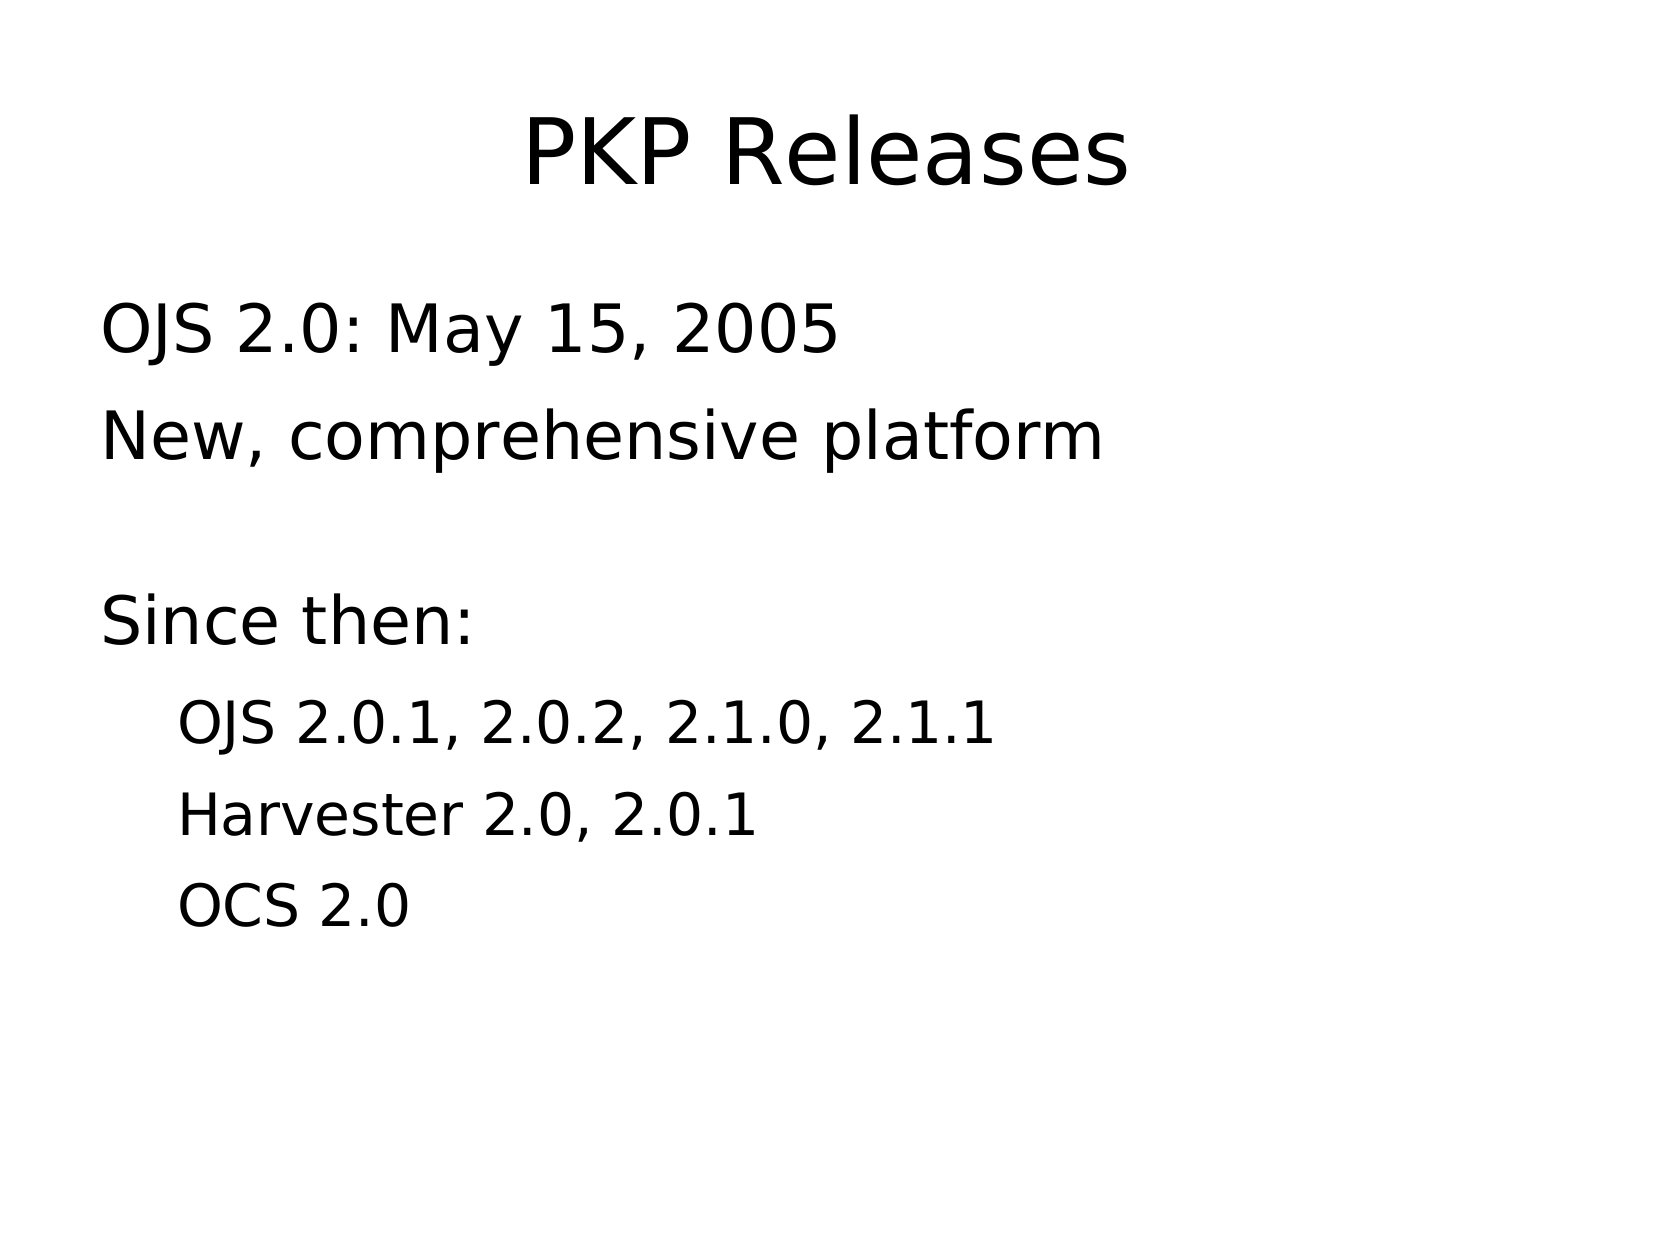

# PKP Releases
OJS 2.0: May 15, 2005
New, comprehensive platform
Since then:
OJS 2.0.1, 2.0.2, 2.1.0, 2.1.1
Harvester 2.0, 2.0.1
OCS 2.0